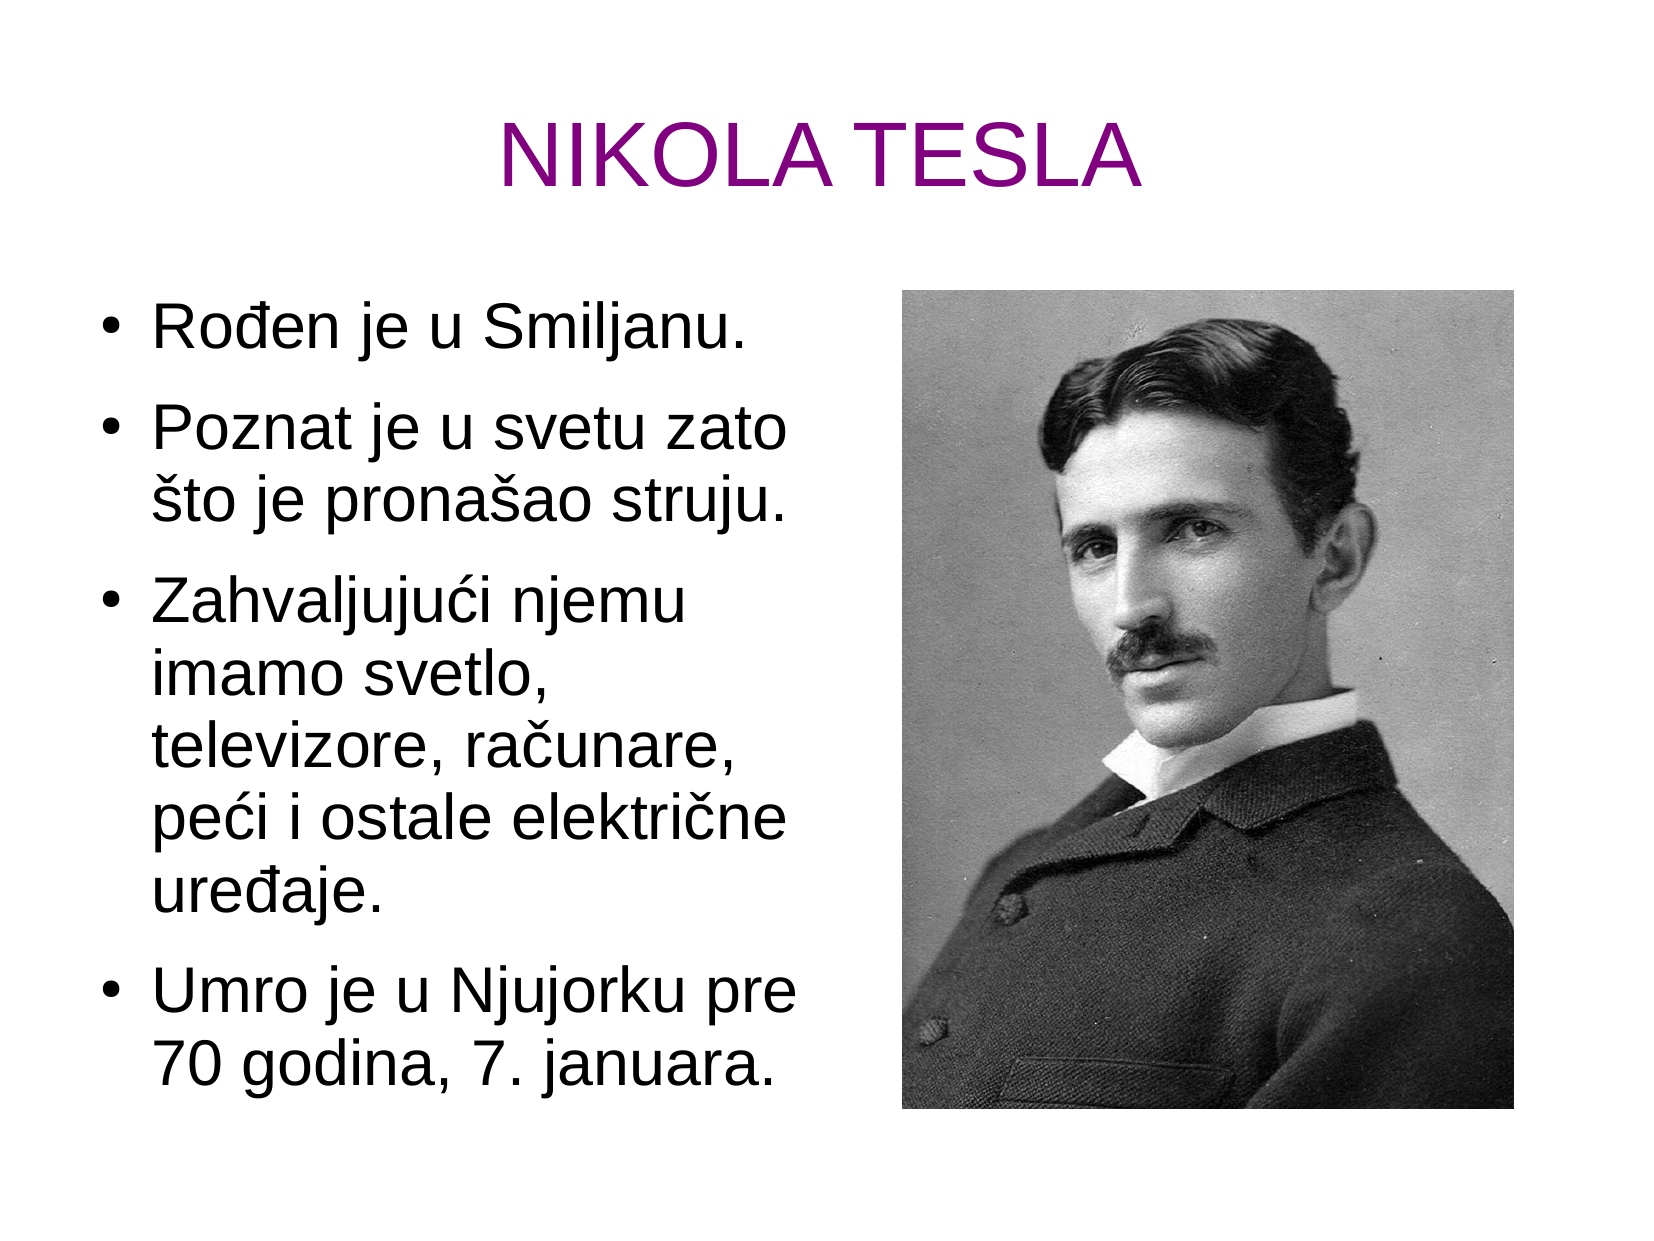

# NIKOLA TESLA
Rođen je u Smiljanu.
Poznat je u svetu zato što je pronašao struju.
Zahvaljujući njemu imamo svetlo, televizore, računare, peći i ostale električne uređaje.
Umro je u Njujorku pre 70 godina, 7. januara.